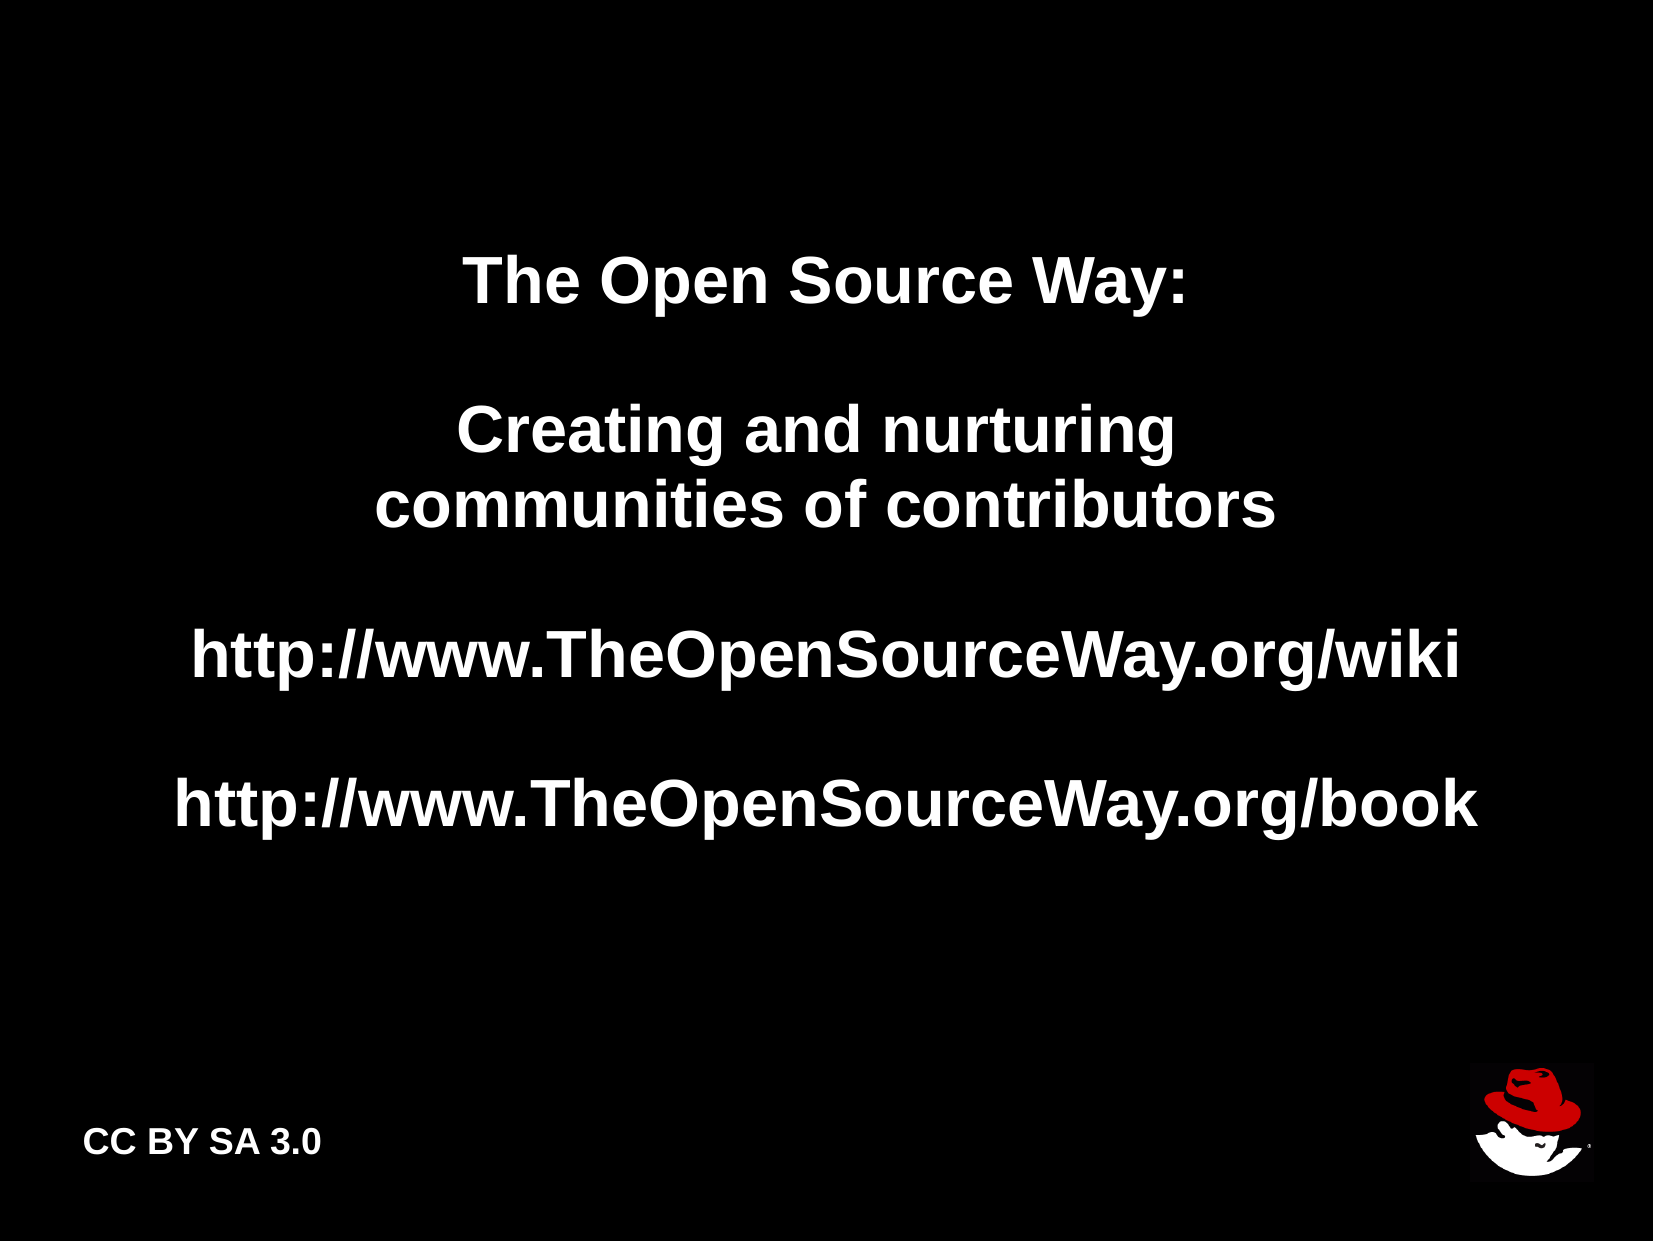

# The Open Source Way:
Creating and nurturing
communities of contributors
http://www.TheOpenSourceWay.org/wiki
http://www.TheOpenSourceWay.org/book
CC BY SA 3.0